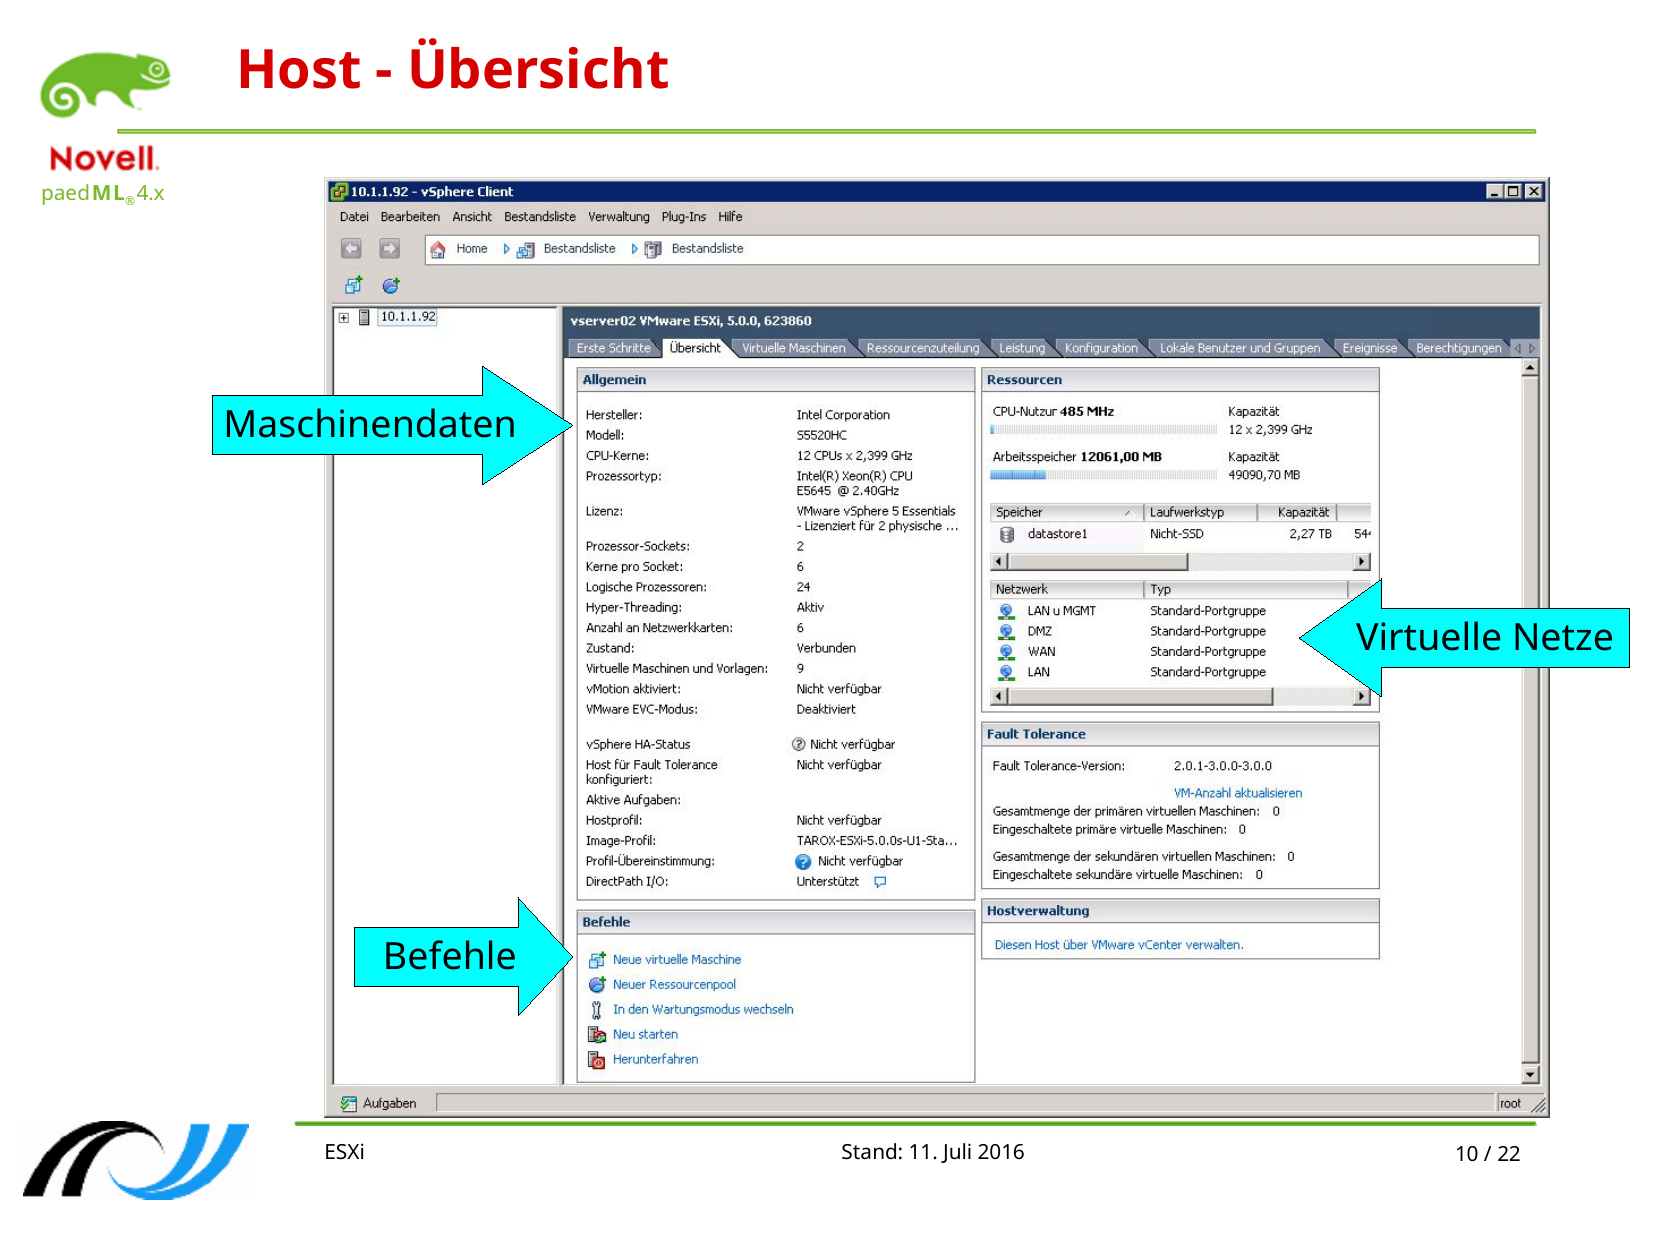

# Host - Übersicht
Maschinendaten
Virtuelle Netze
Befehle
ESXi
11. Juli 2016
10